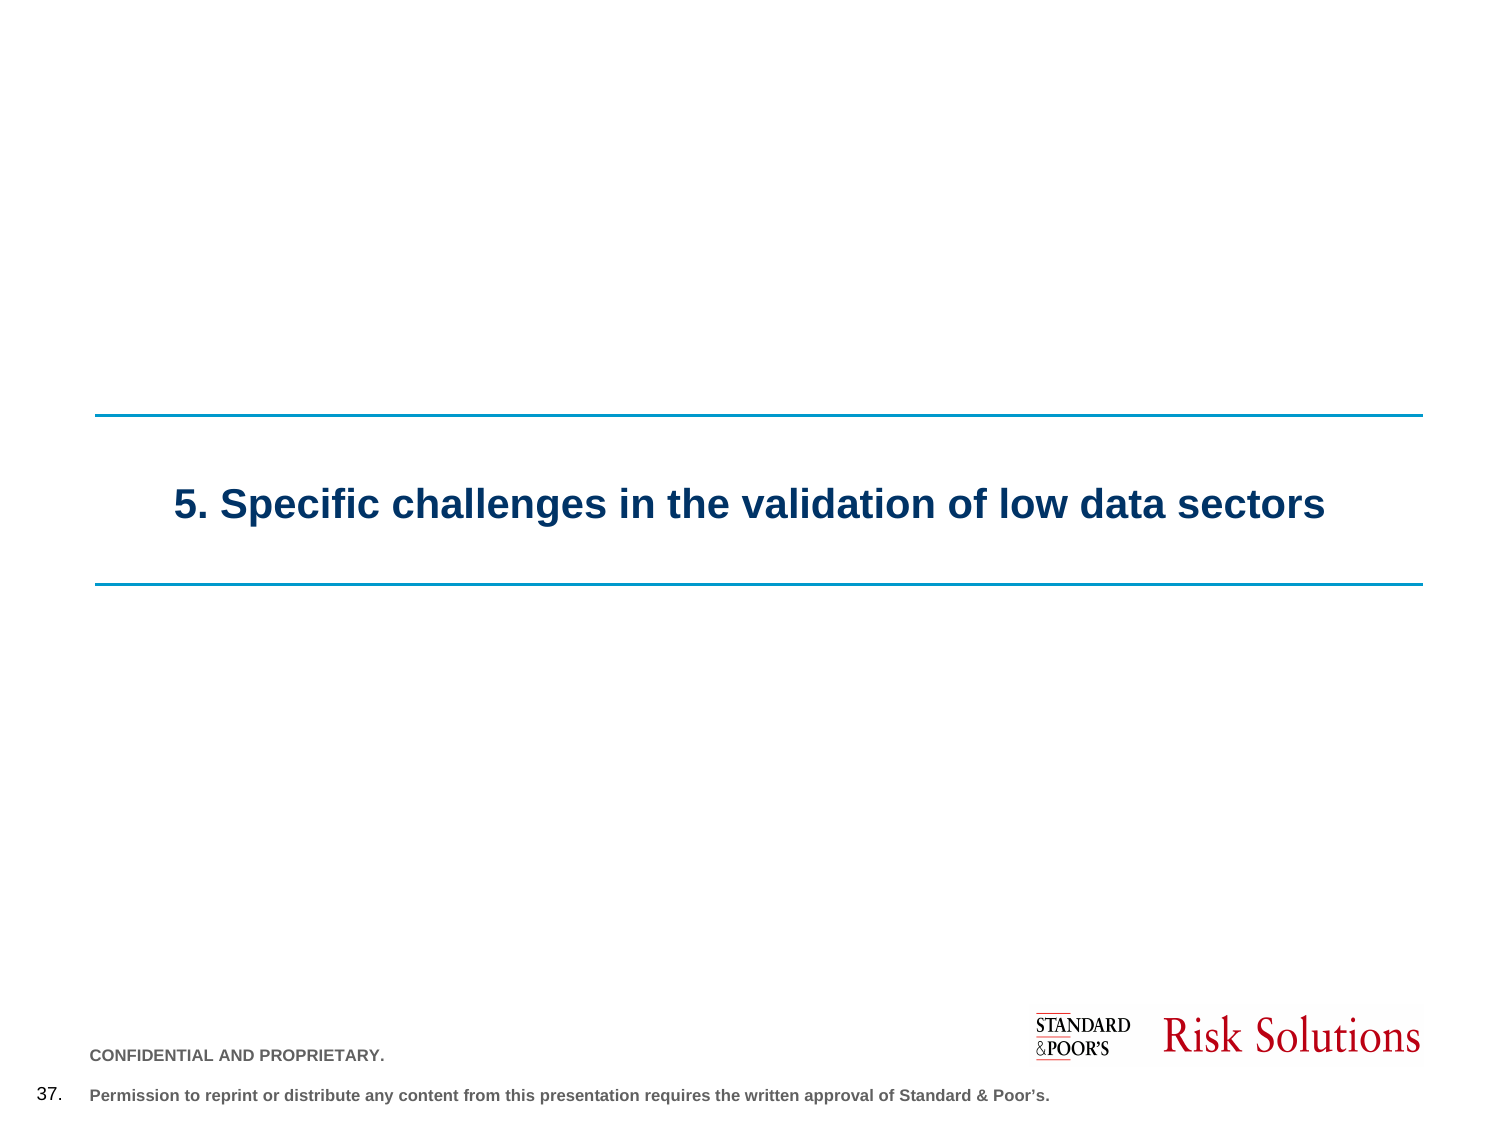

5. Specific challenges in the validation of low data sectors